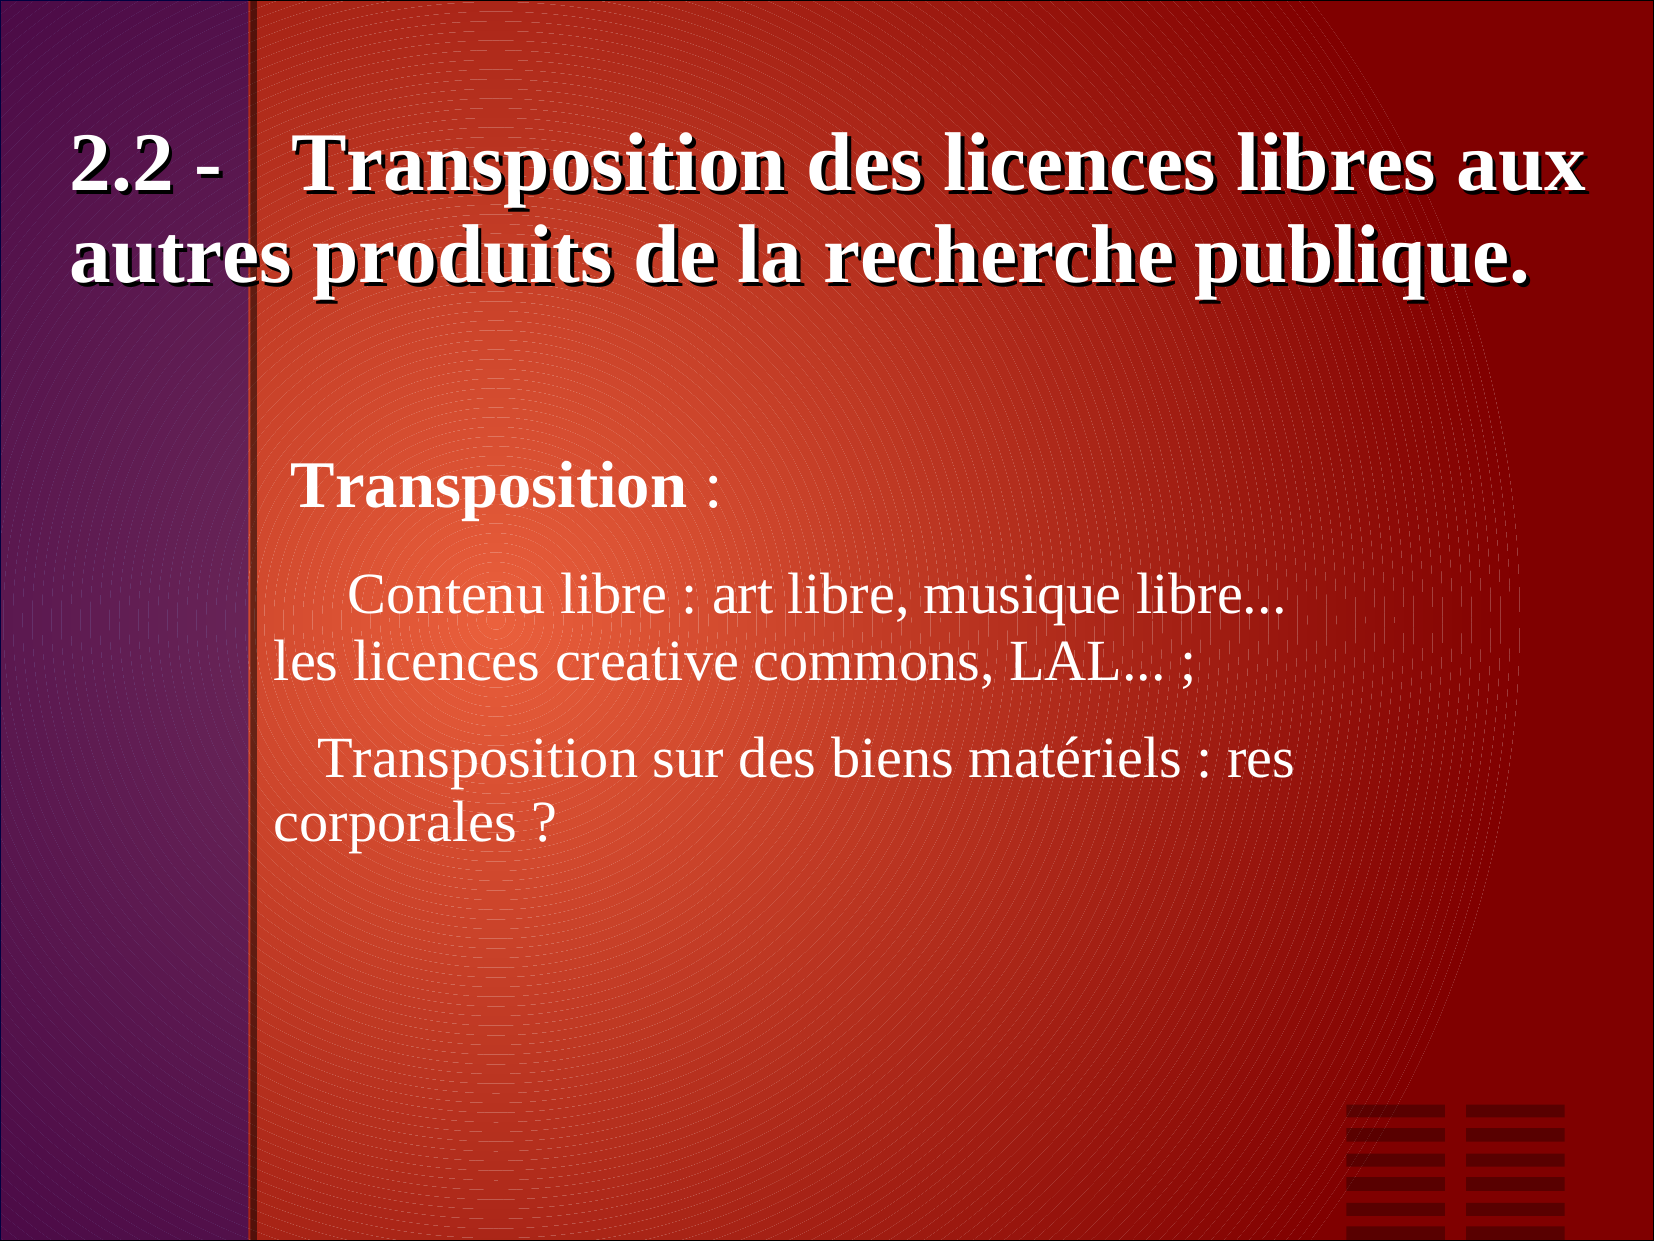

# 2.2 - 	Transposition des licences libres aux autres produits de la recherche publique.
 Transposition :
	Contenu libre : art libre, musique libre... 					les licences creative commons, LAL... ;
 Transposition sur des biens matériels : res 				corporales ?